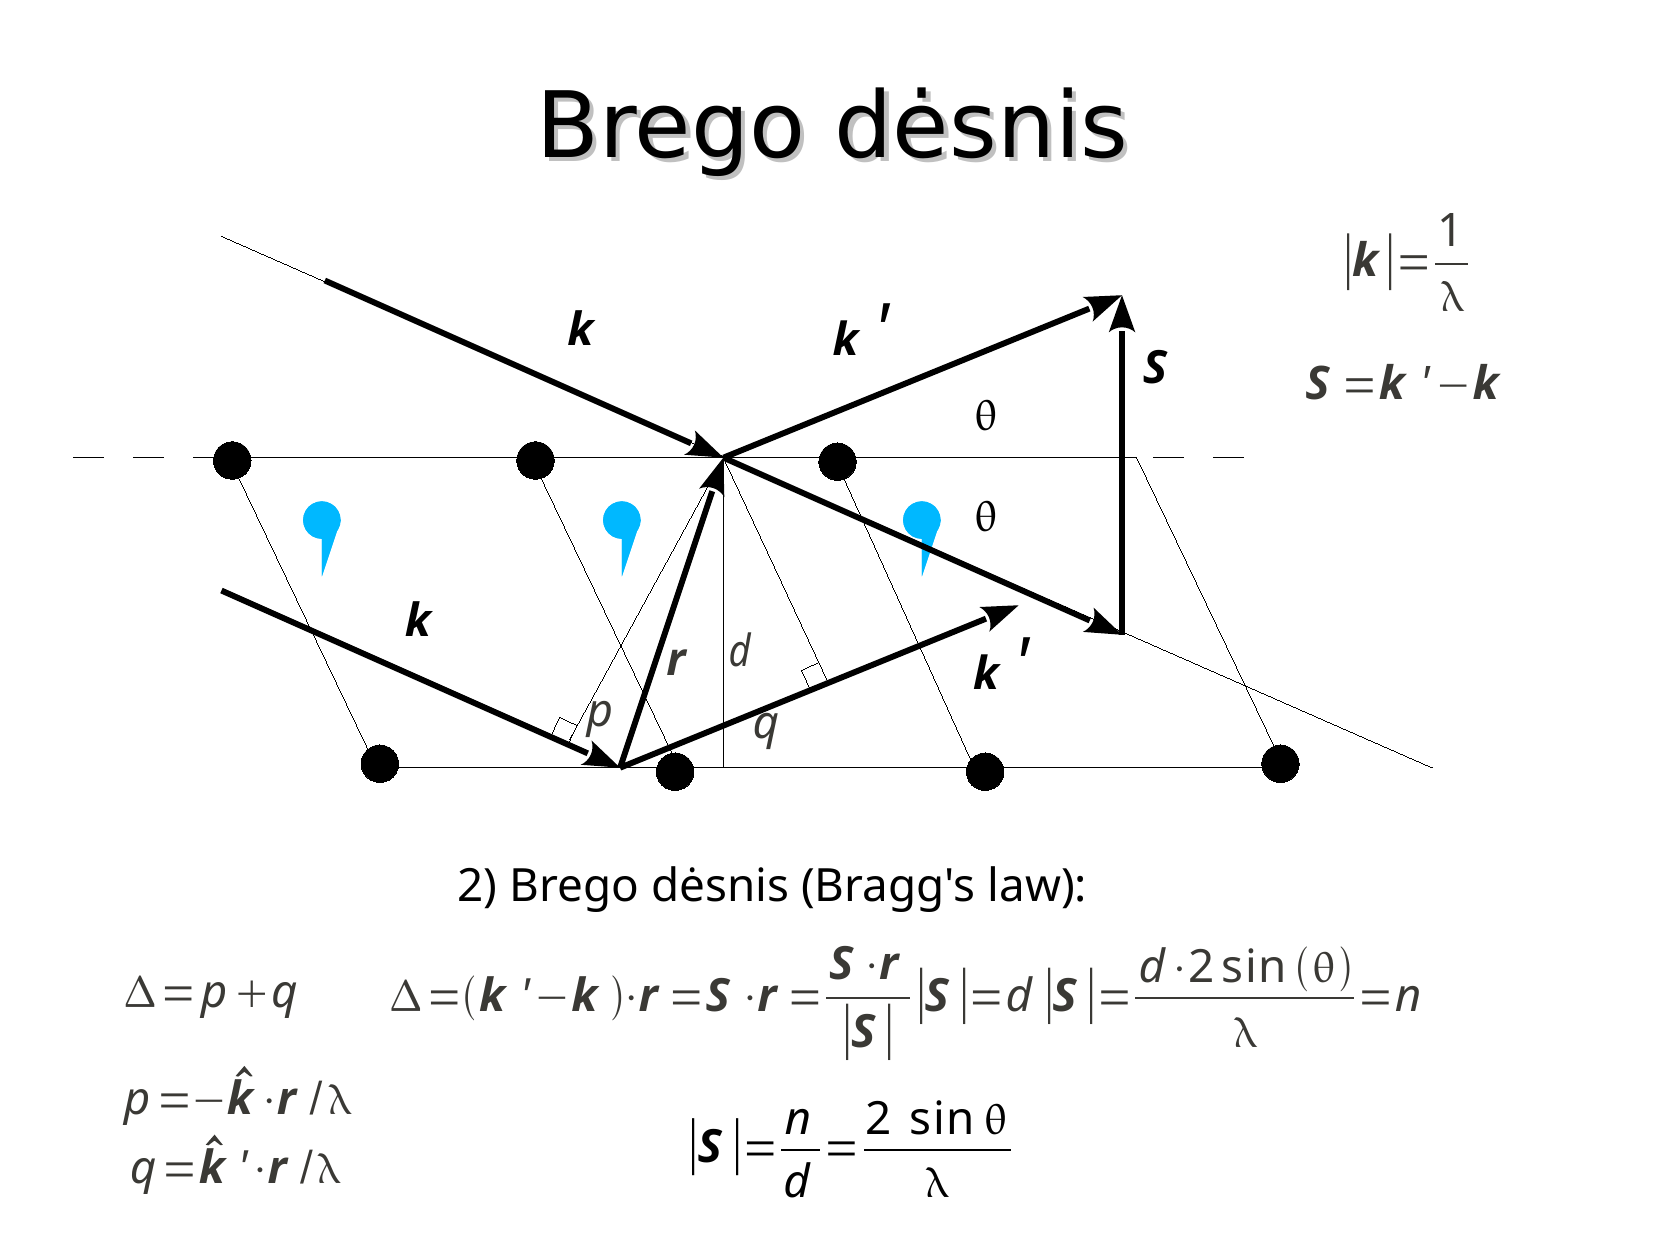

# Brego dėsnis
2) Brego dėsnis (Bragg's law):